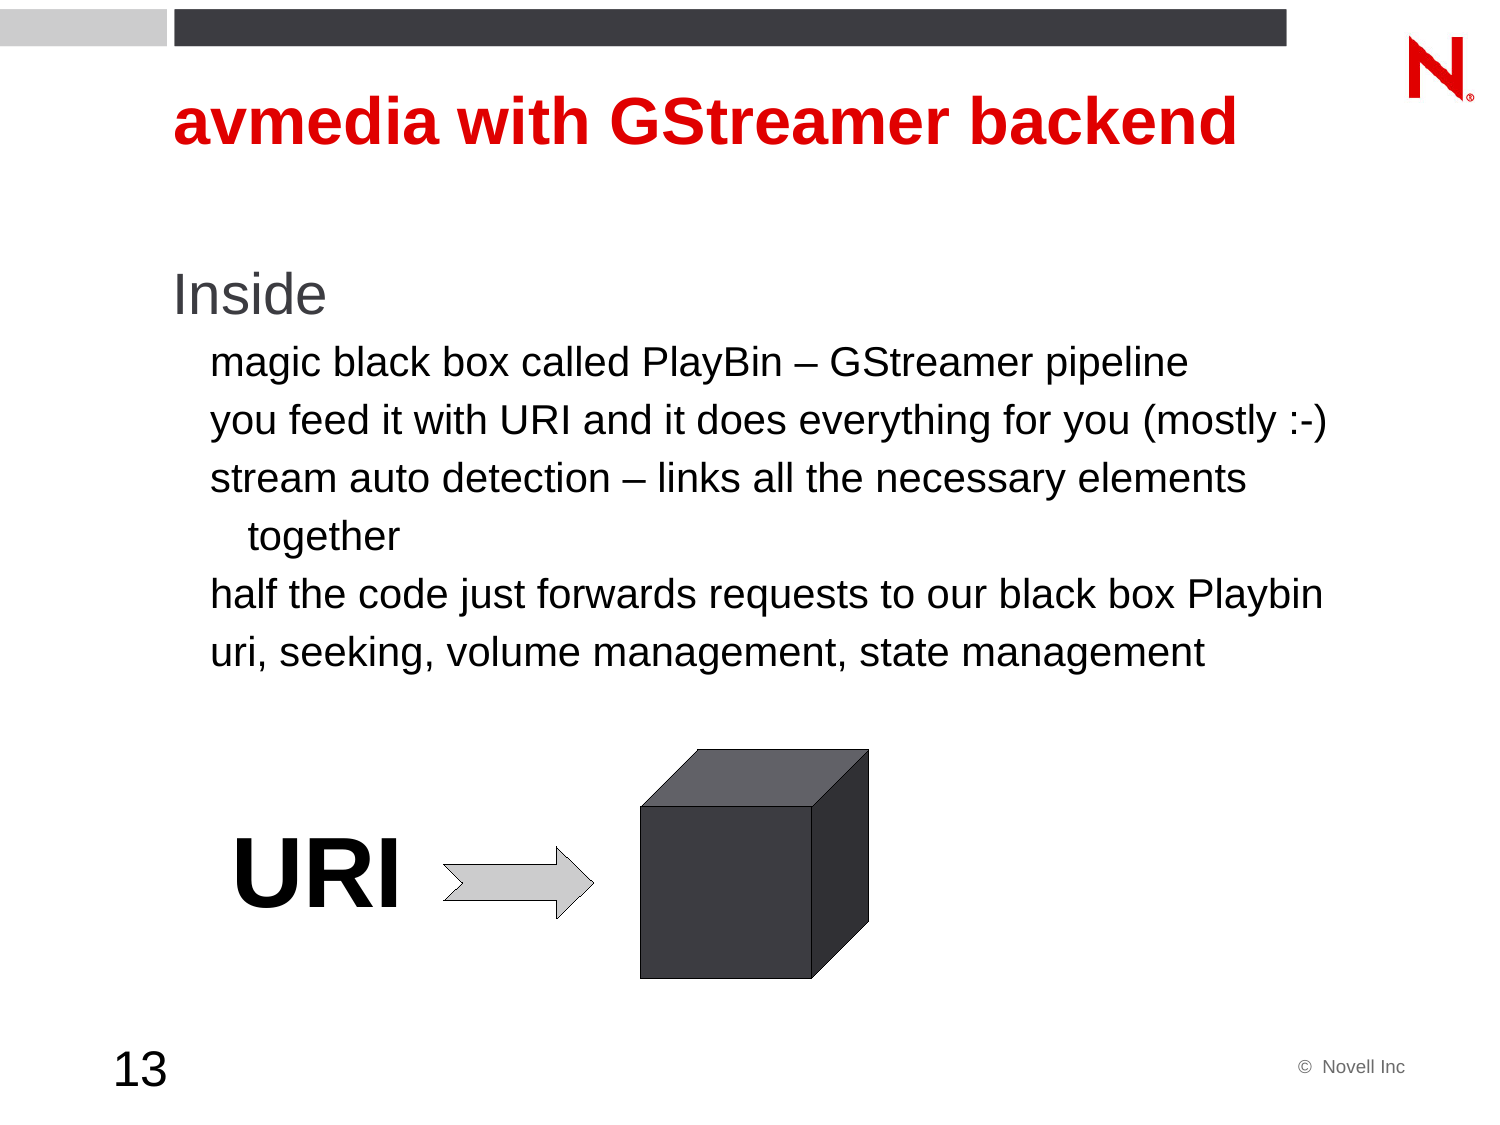

# avmedia with GStreamer backend
Inside
magic black box called PlayBin – GStreamer pipeline
you feed it with URI and it does everything for you (mostly :-)
stream auto detection – links all the necessary elements together
half the code just forwards requests to our black box Playbin
uri, seeking, volume management, state management
URI